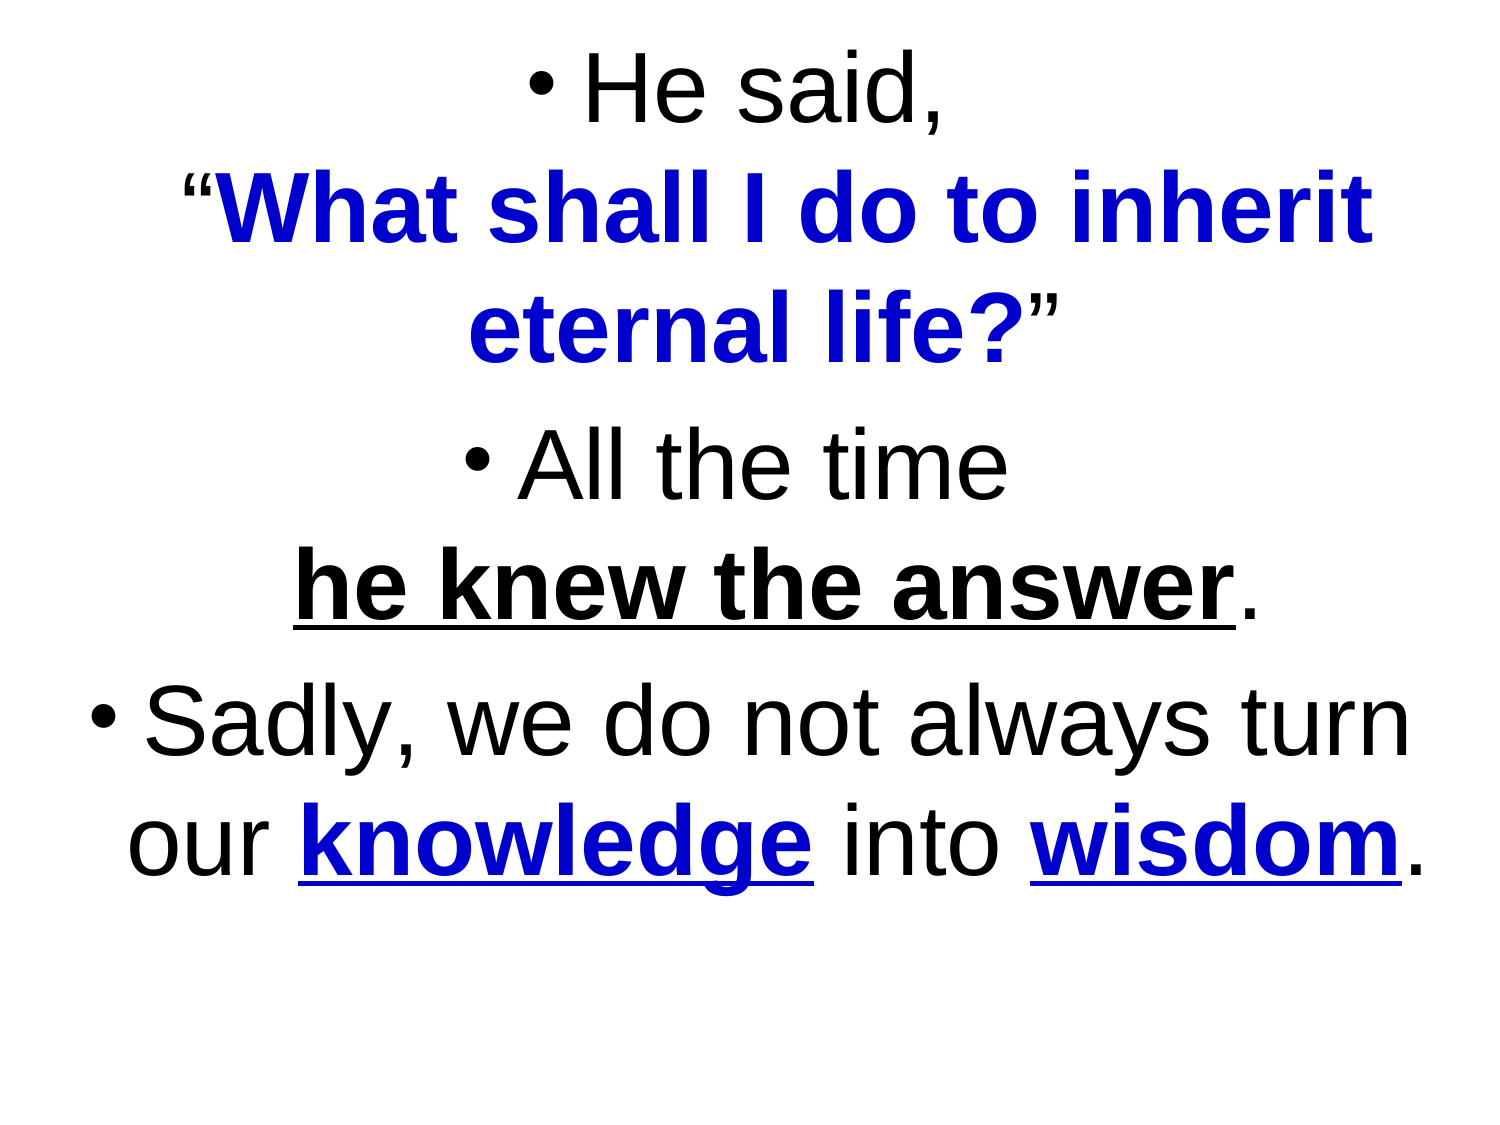

# He said, “What shall I do to inherit eternal life?”
All the time
he knew the answer.
Sadly, we do not always turn our knowledge into wisdom.
20